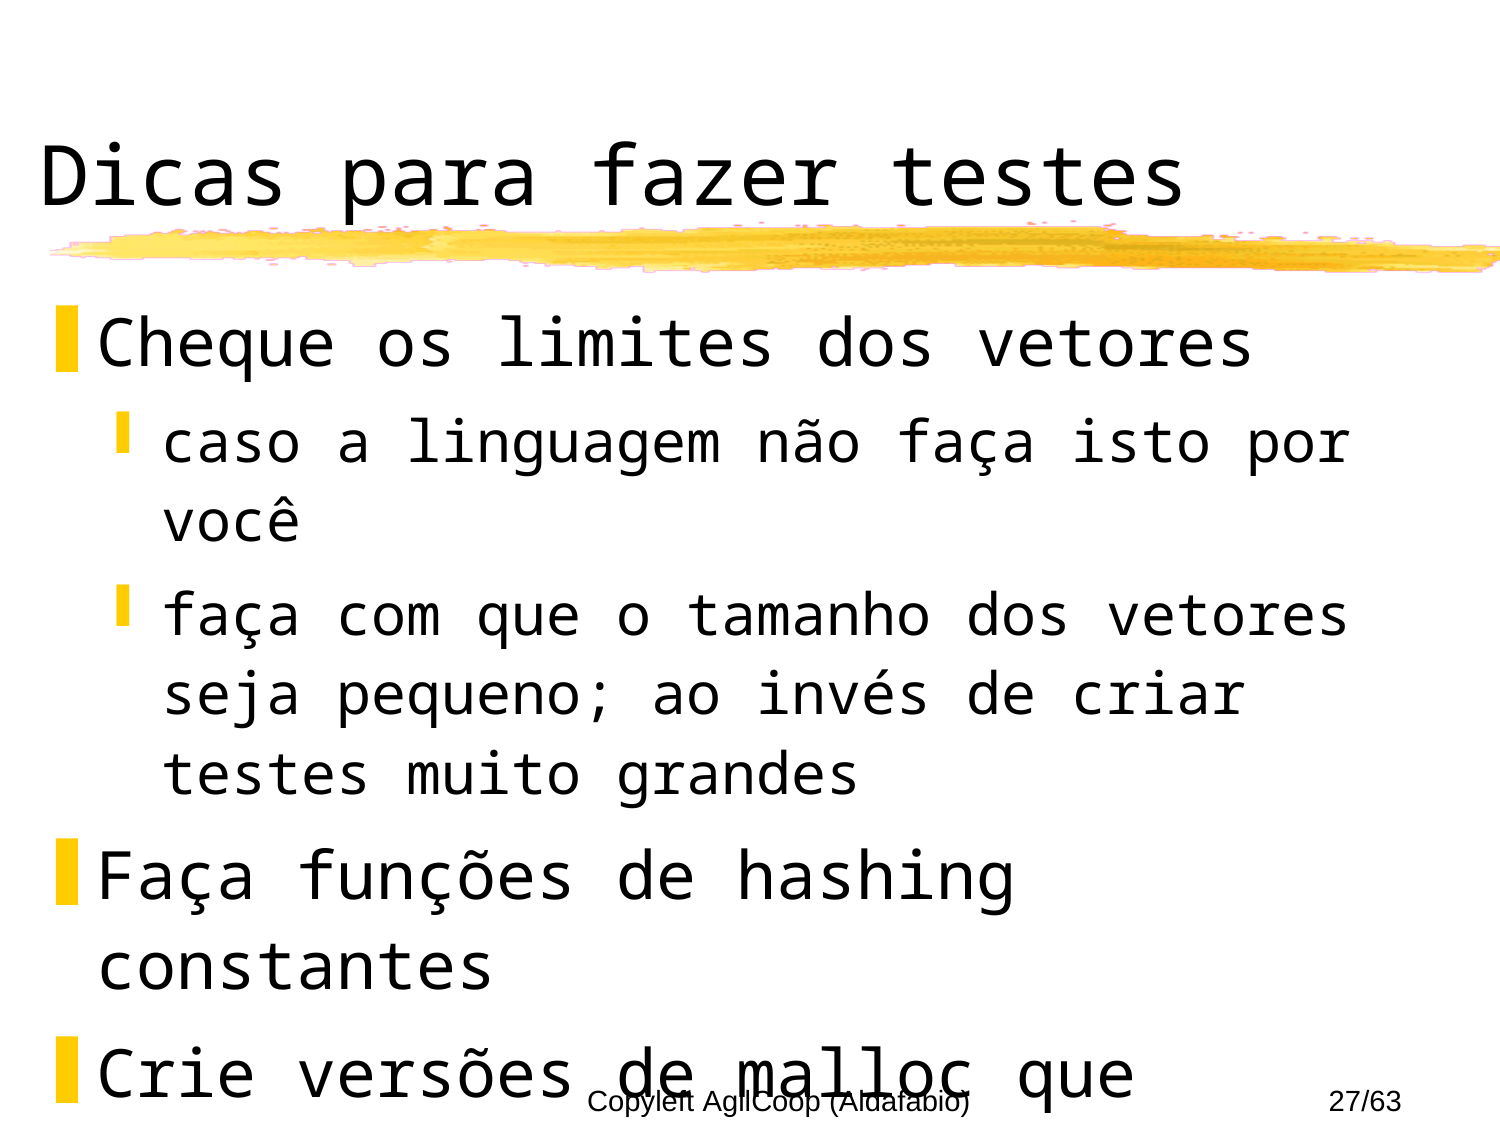

# Dicas para fazer testes
Cheque os limites dos vetores
caso a linguagem não faça isto por você
faça com que o tamanho dos vetores seja pequeno; ao invés de criar testes muito grandes
Faça funções de hashing constantes
Crie versões de malloc que ocasionalmente falham
Desligue todos os testes antes de lançar a versão final
27